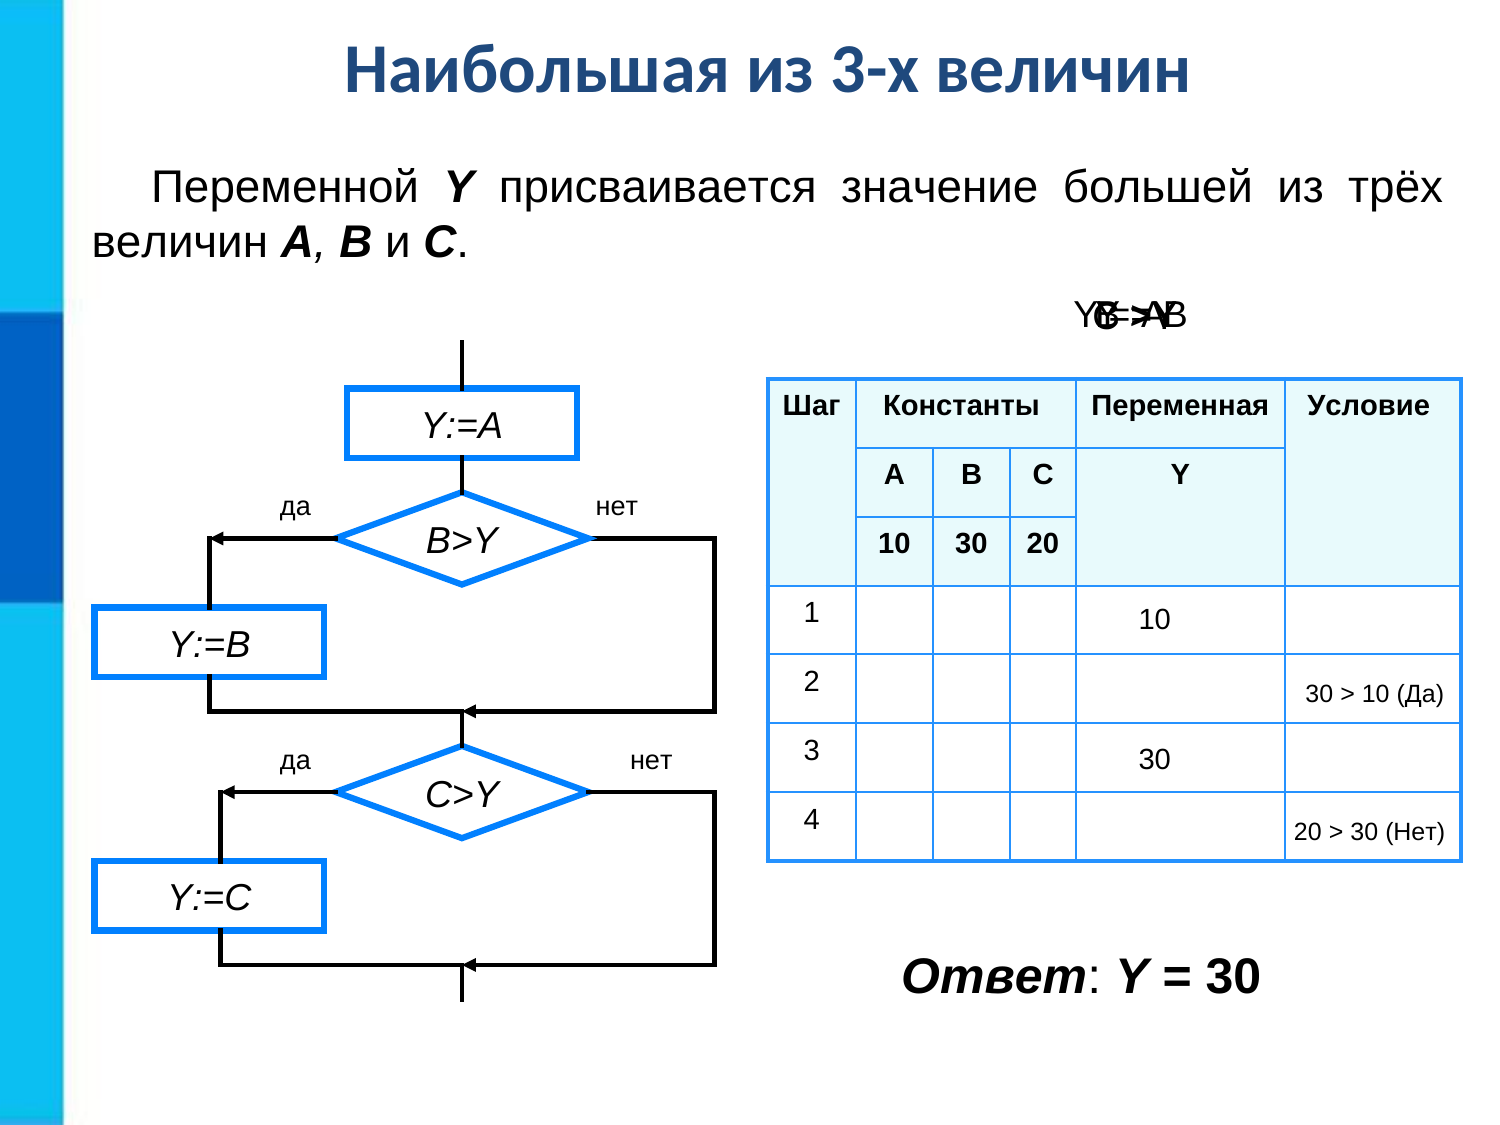

Наибольшая из 3-х величин
Переменной Y присваивается значение большей из трёх величин A, B и C.
C >Y
Y = A
B >Y
Y = B
Y:=A
да
нет
B>Y
Y:=B
да
нет
C>Y
Y:=C
| Шаг | Константы | | | Переменная | Условие |
| --- | --- | --- | --- | --- | --- |
| | А | В | С | Y | |
| | 10 | 30 | 20 | | |
| 1 | | | | | |
| 2 | | | | | |
| 3 | | | | | |
| 4 | | | | | |
10
30 > 10 (Да)
30
20 > 30 (Нет)
Ответ: Y = 30